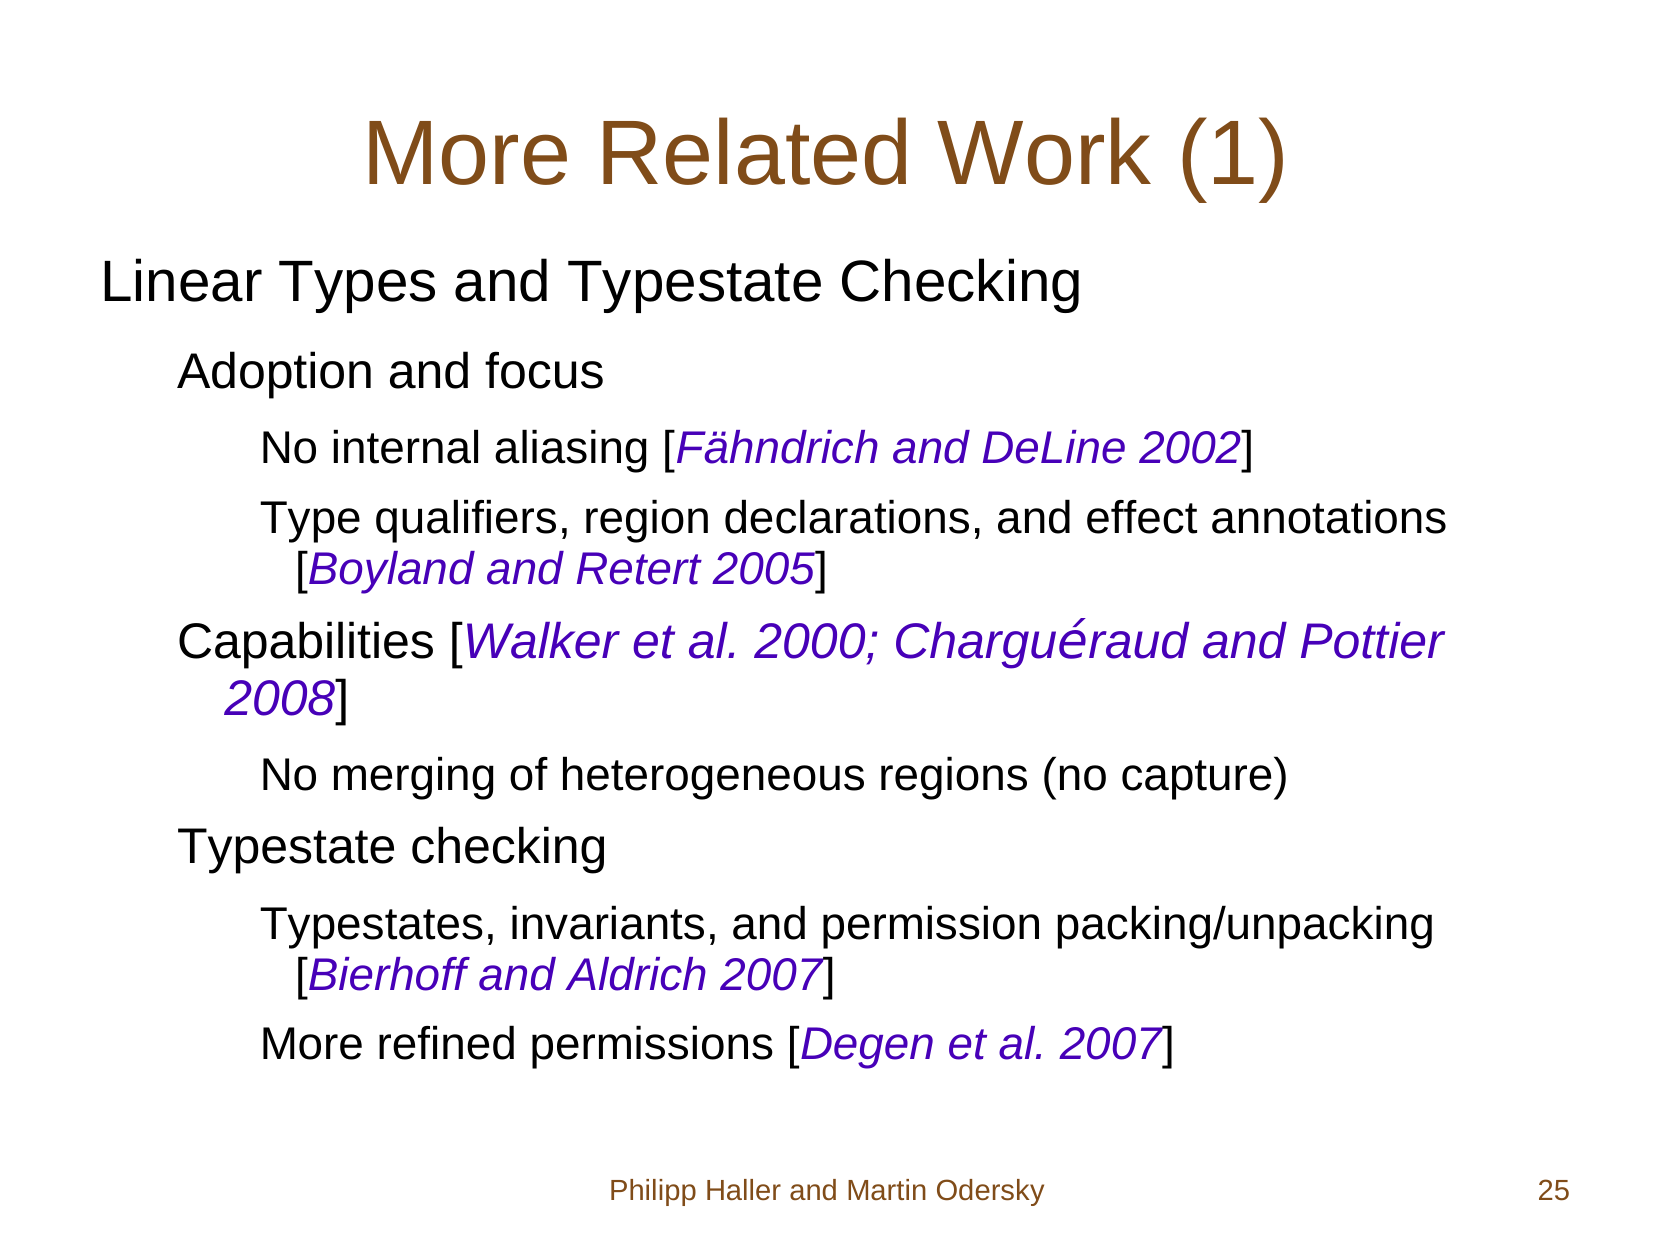

# More Related Work (1)
Linear Types and Typestate Checking
Adoption and focus
No internal aliasing [Fähndrich and DeLine 2002]
Type qualifiers, region declarations, and effect annotations [Boyland and Retert 2005]
Capabilities [Walker et al. 2000; Charguéraud and Pottier 2008]
No merging of heterogeneous regions (no capture)
Typestate checking
Typestates, invariants, and permission packing/unpacking [Bierhoff and Aldrich 2007]
More refined permissions [Degen et al. 2007]
Philipp Haller
25